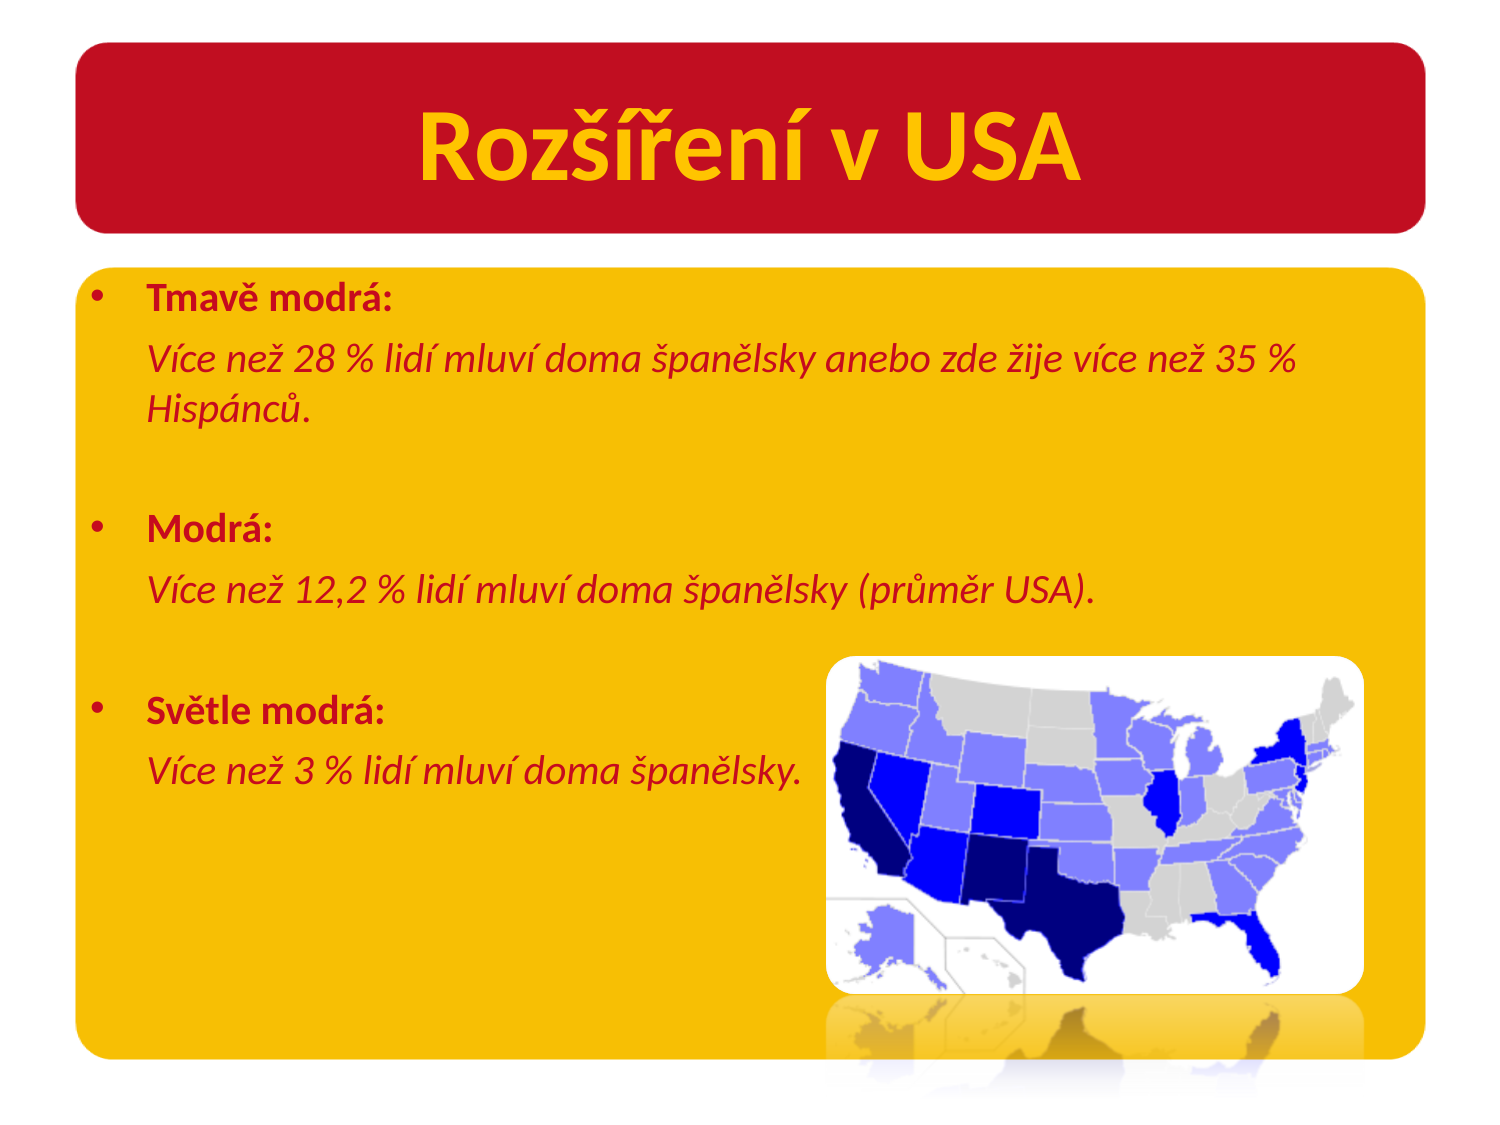

Rozšíření v USA
# Tmavě modrá:
	Více než 28 % lidí mluví doma španělsky anebo zde žije více než 35 % Hispánců.
Modrá:
	Více než 12,2 % lidí mluví doma španělsky (průměr USA).
Světle modrá:
	Více než 3 % lidí mluví doma španělsky.